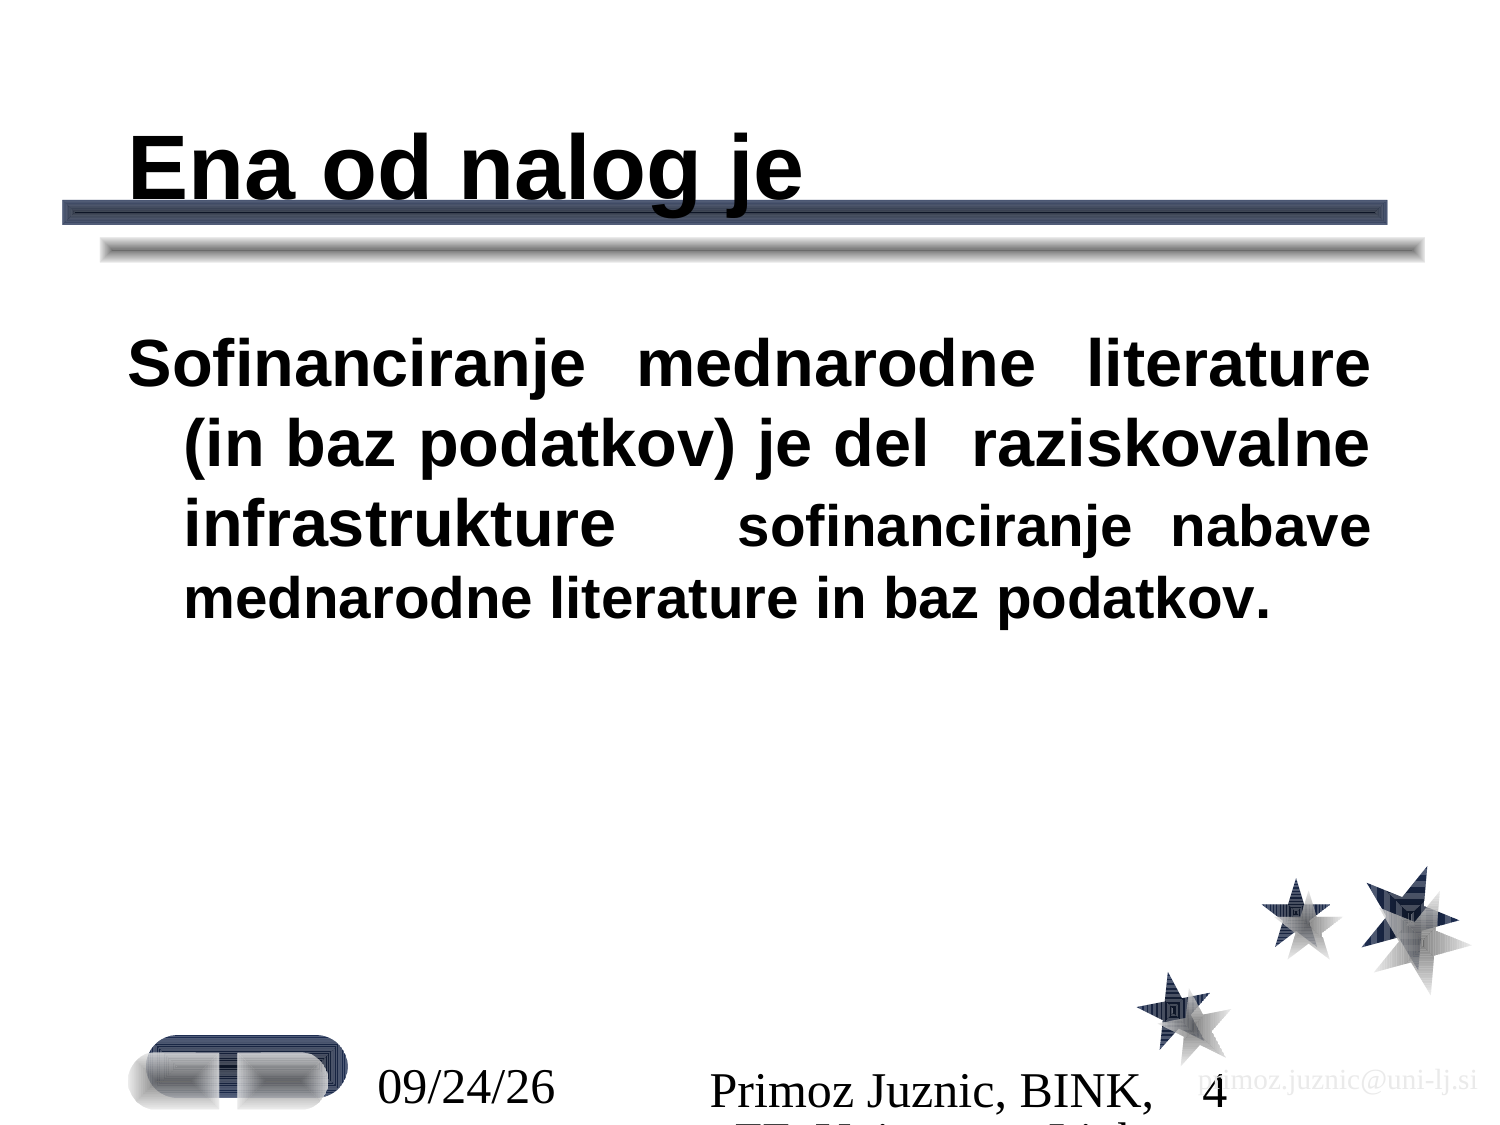

# Ena od nalog je
Sofinanciranje mednarodne literature (in baz podatkov) je del raziskovalne infrastrukture sofinanciranje nabave mednarodne literature in baz podatkov.
Primoz Juznic, BINK, FF, Univerza v Ljubljani
4